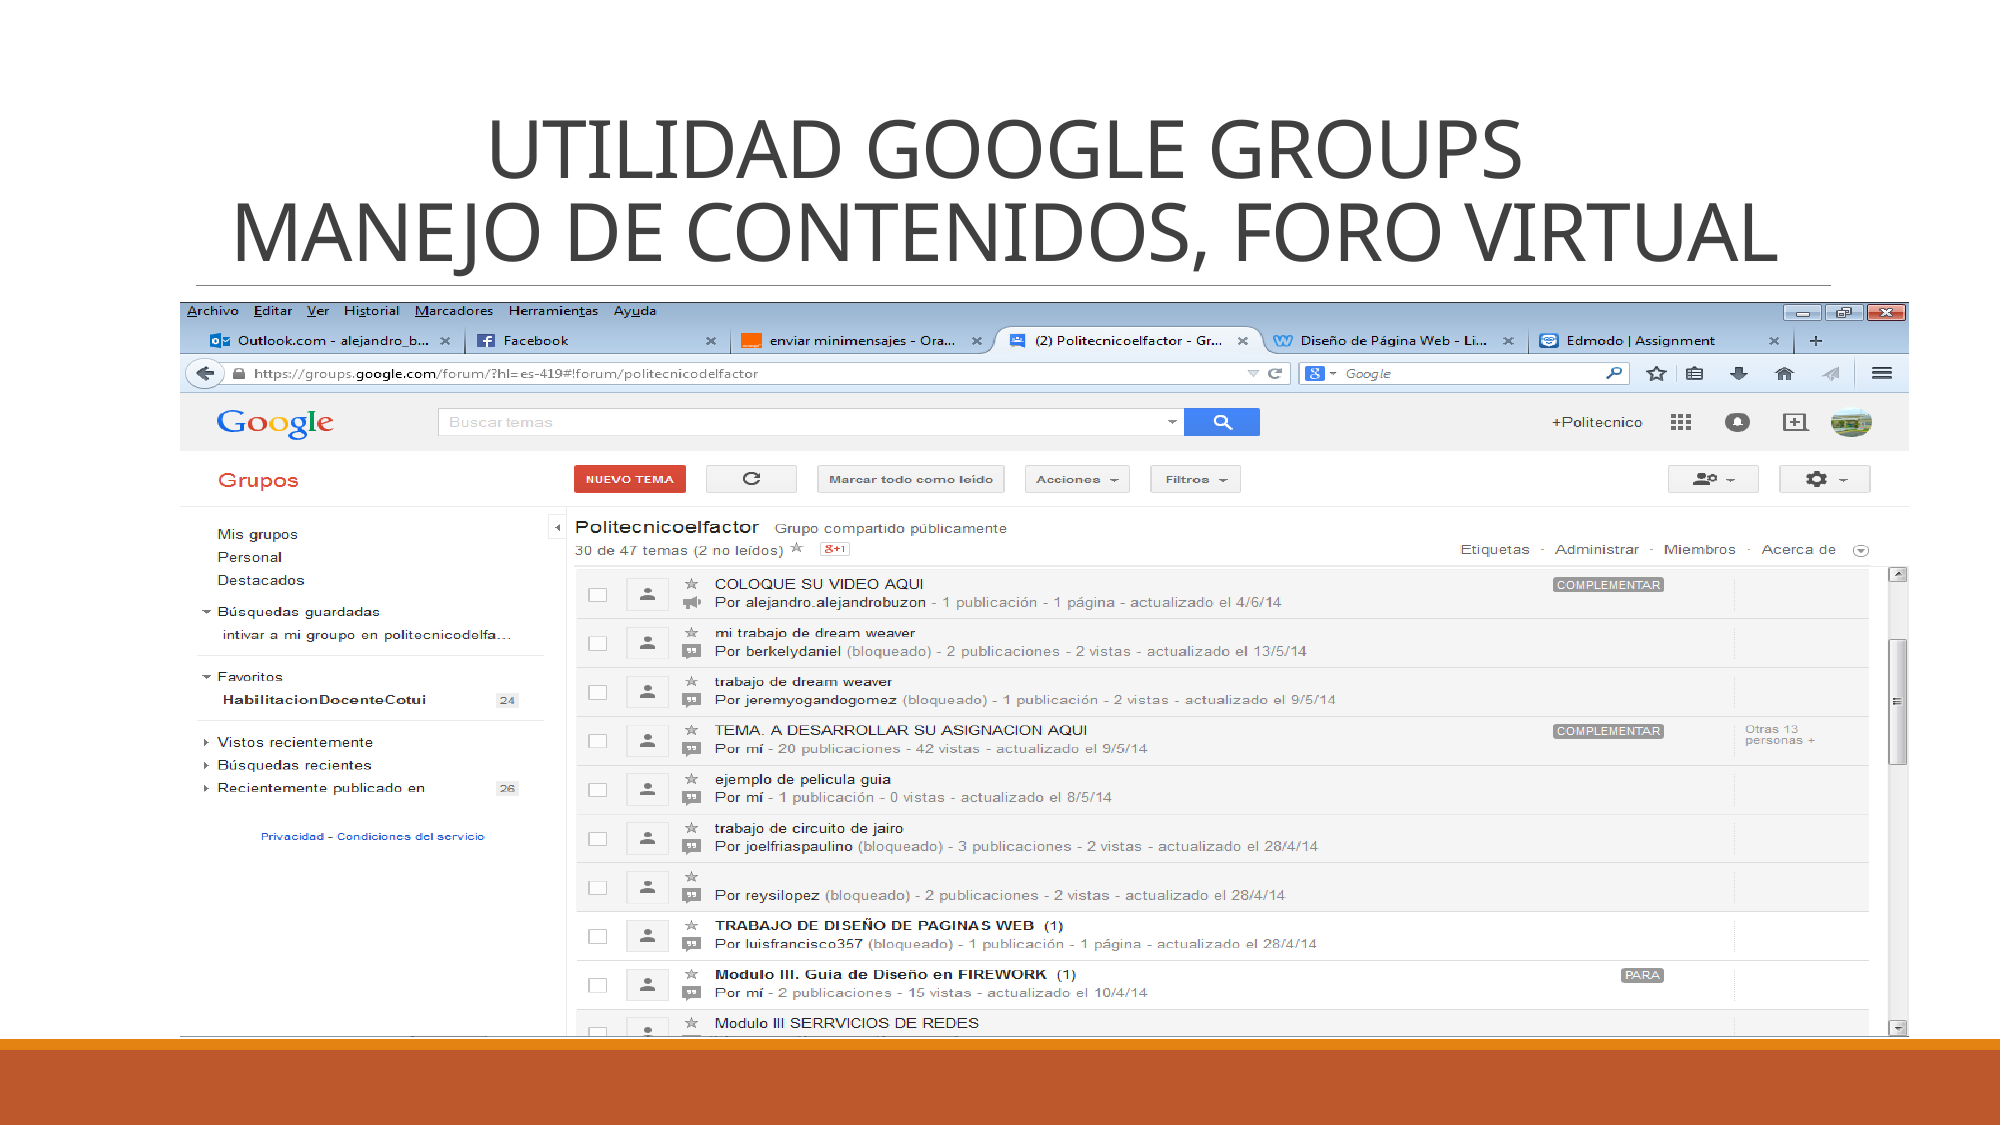

# UTILIDAD GOOGLE GROUPS MANEJO DE CONTENIDOS, FORO VIRTUAL